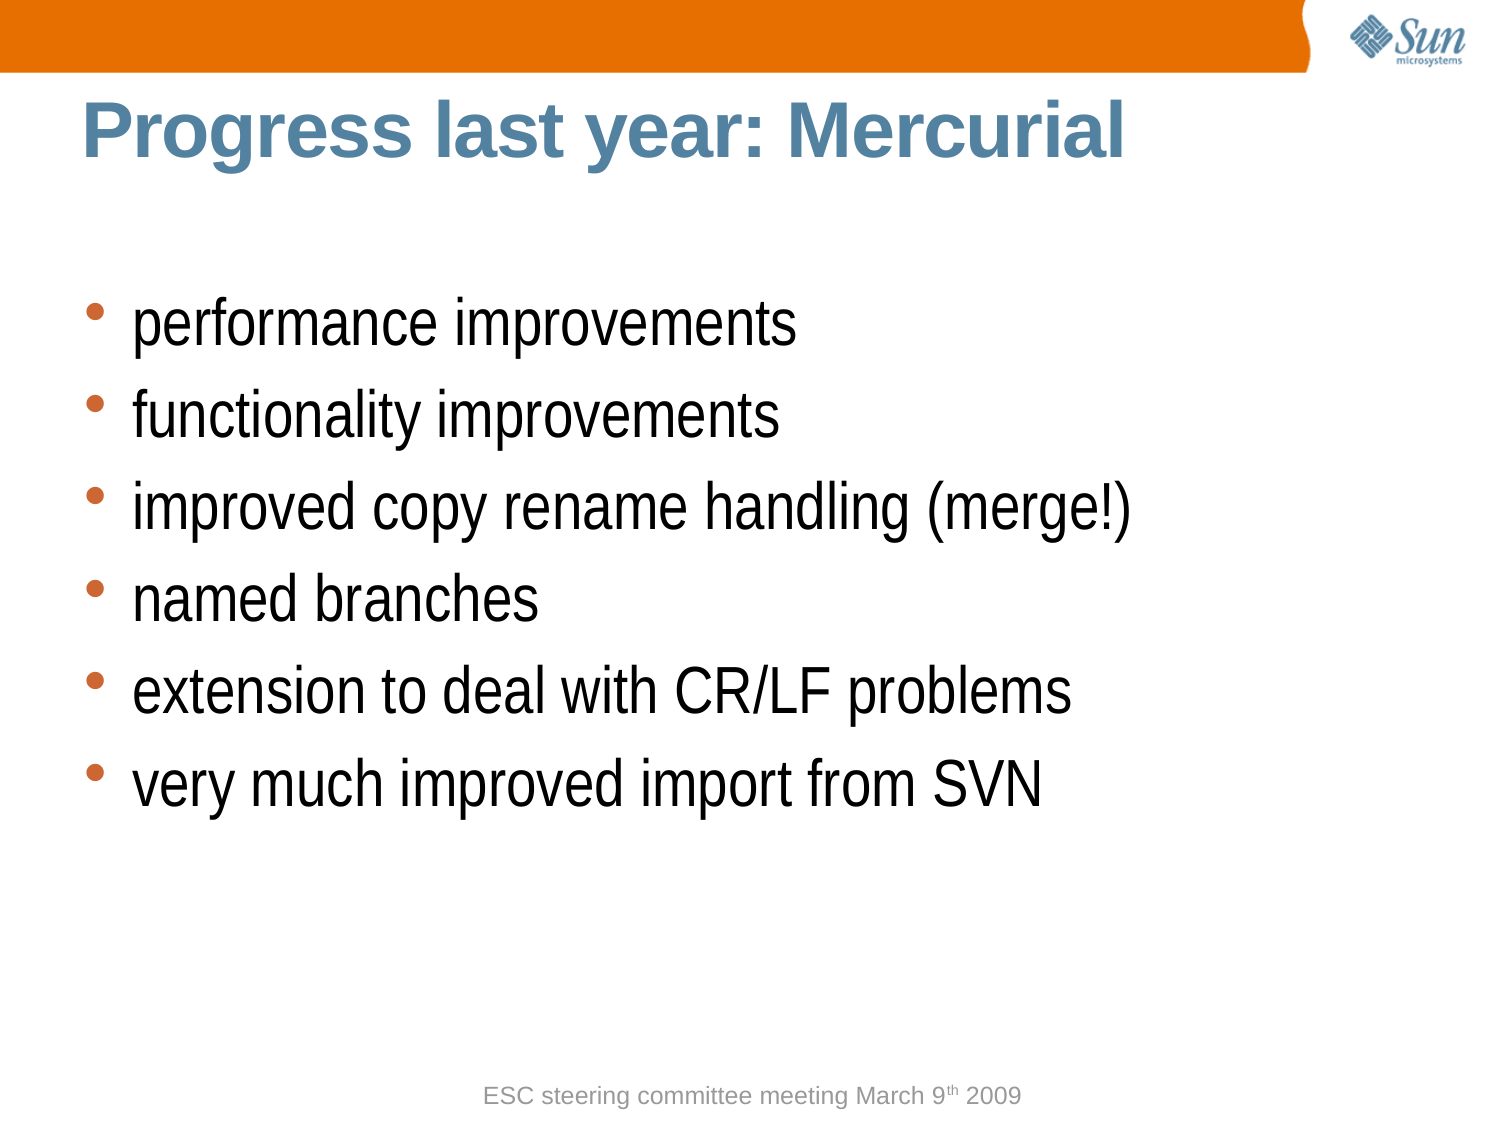

# Progress last year: Mercurial
performance improvements
functionality improvements
improved copy rename handling (merge!)
named branches
extension to deal with CR/LF problems
very much improved import from SVN